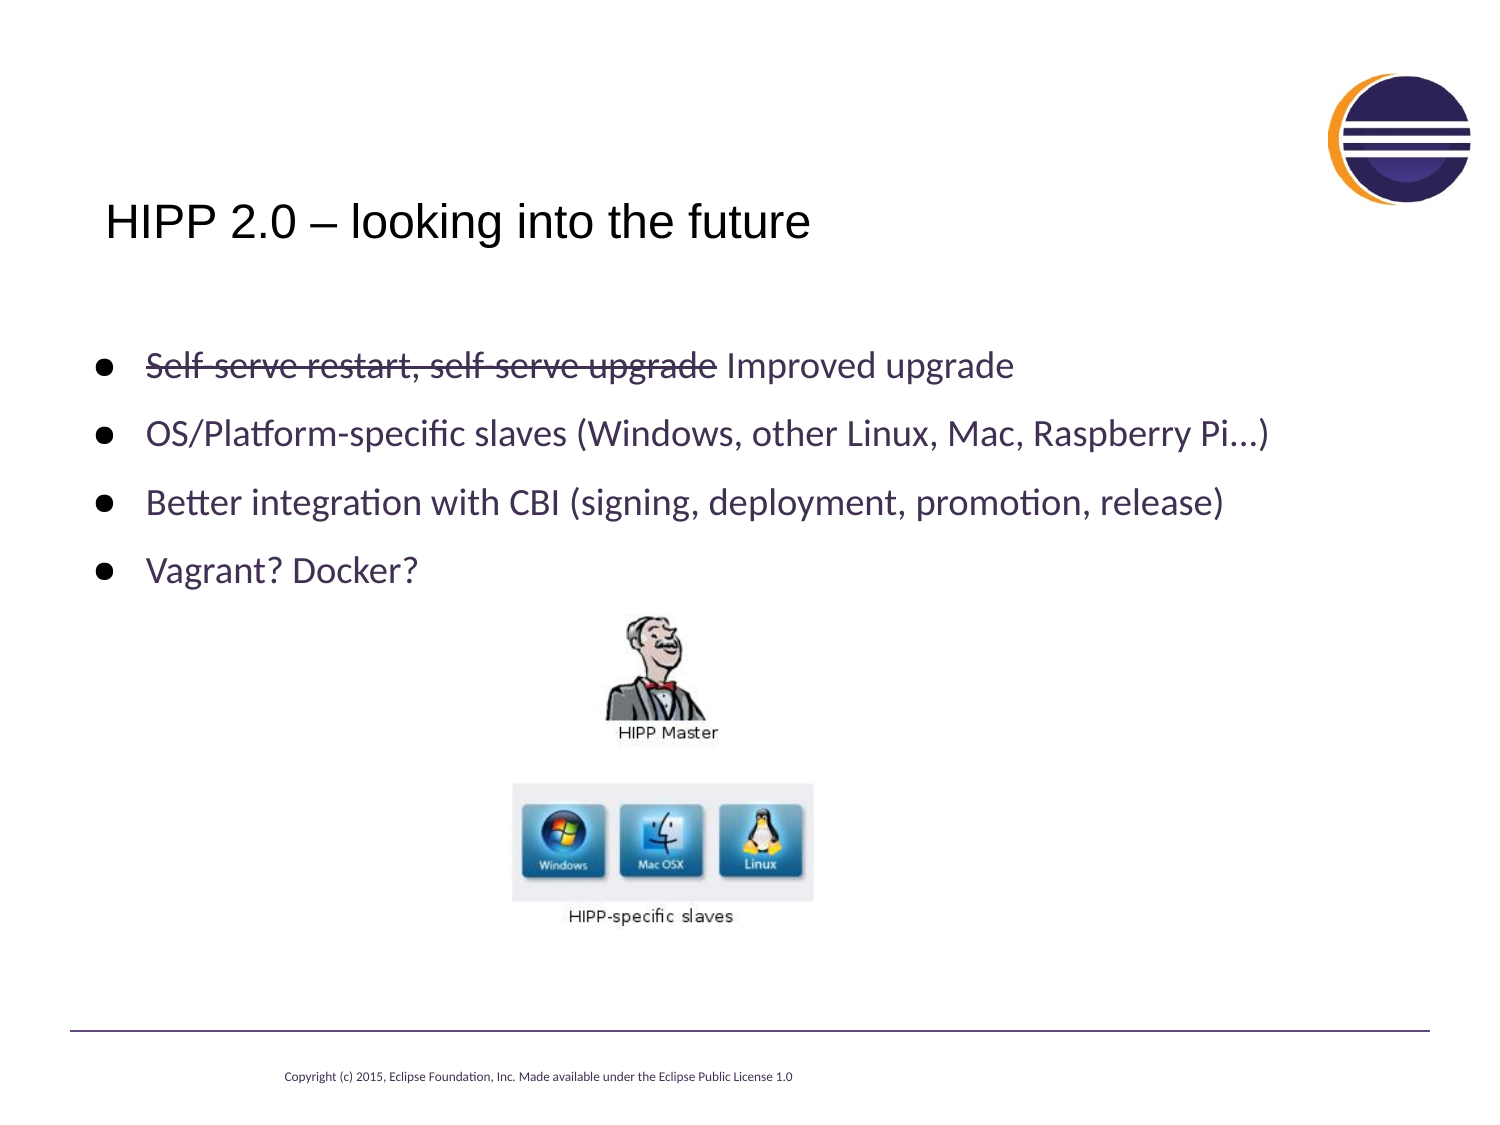

# HIPP 2.0 – looking into the future
Self-serve restart, self-serve upgrade Improved upgrade
OS/Platform-specific slaves (Windows, other Linux, Mac, Raspberry Pi...)
Better integration with CBI (signing, deployment, promotion, release)
Vagrant? Docker?
Copyright (c) 2015, Eclipse Foundation, Inc. Made available under the Eclipse Public License 1.0!!